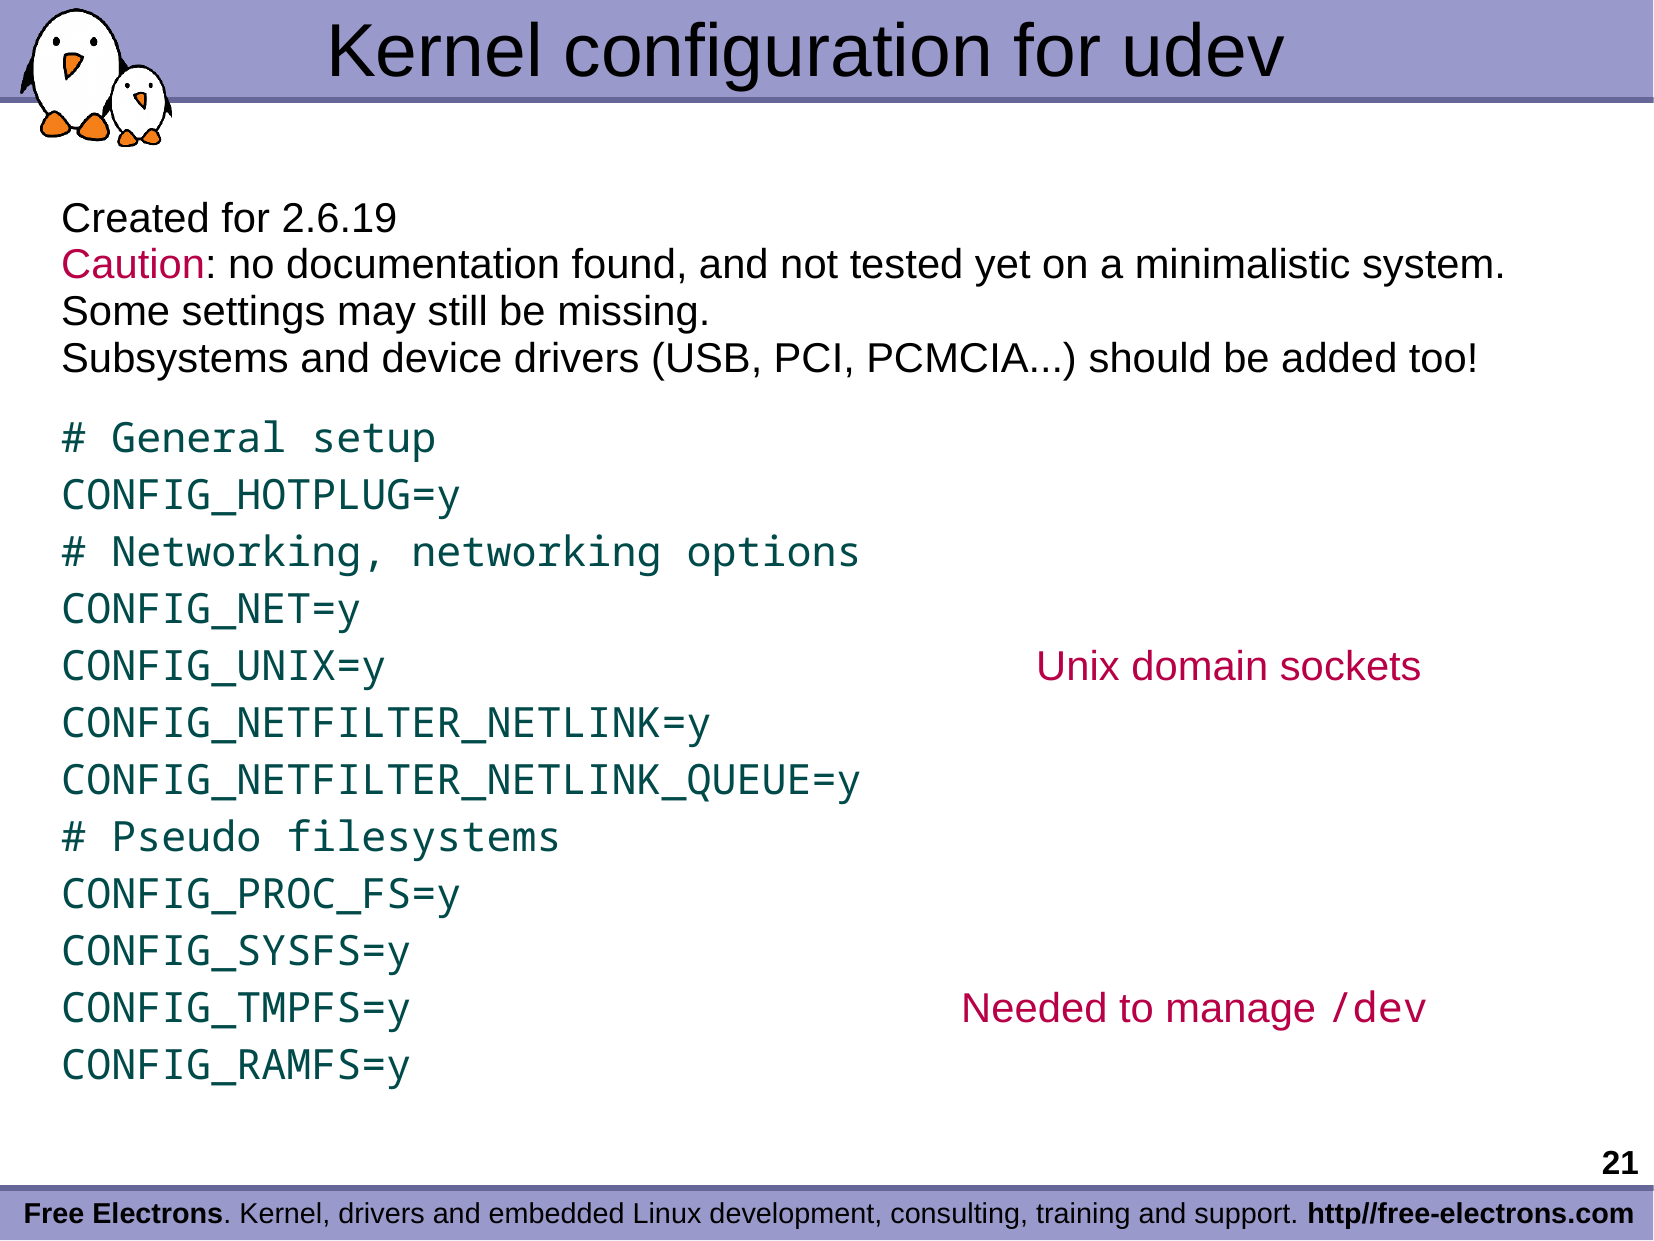

# Kernel configuration for udev
Created for 2.6.19
Caution: no documentation found, and not tested yet on a minimalistic system.
Some settings may still be missing.
Subsystems and device drivers (USB, PCI, PCMCIA...) should be added too!
# General setup CONFIG_HOTPLUG=y # Networking, networking options CONFIG_NET=y CONFIG_UNIX=y									Unix domain sockets CONFIG_NETFILTER_NETLINK=y CONFIG_NETFILTER_NETLINK_QUEUE=y # Pseudo filesystems CONFIG_PROC_FS=y CONFIG_SYSFS=y CONFIG_TMPFS=y								Needed to manage /dev CONFIG_RAMFS=y